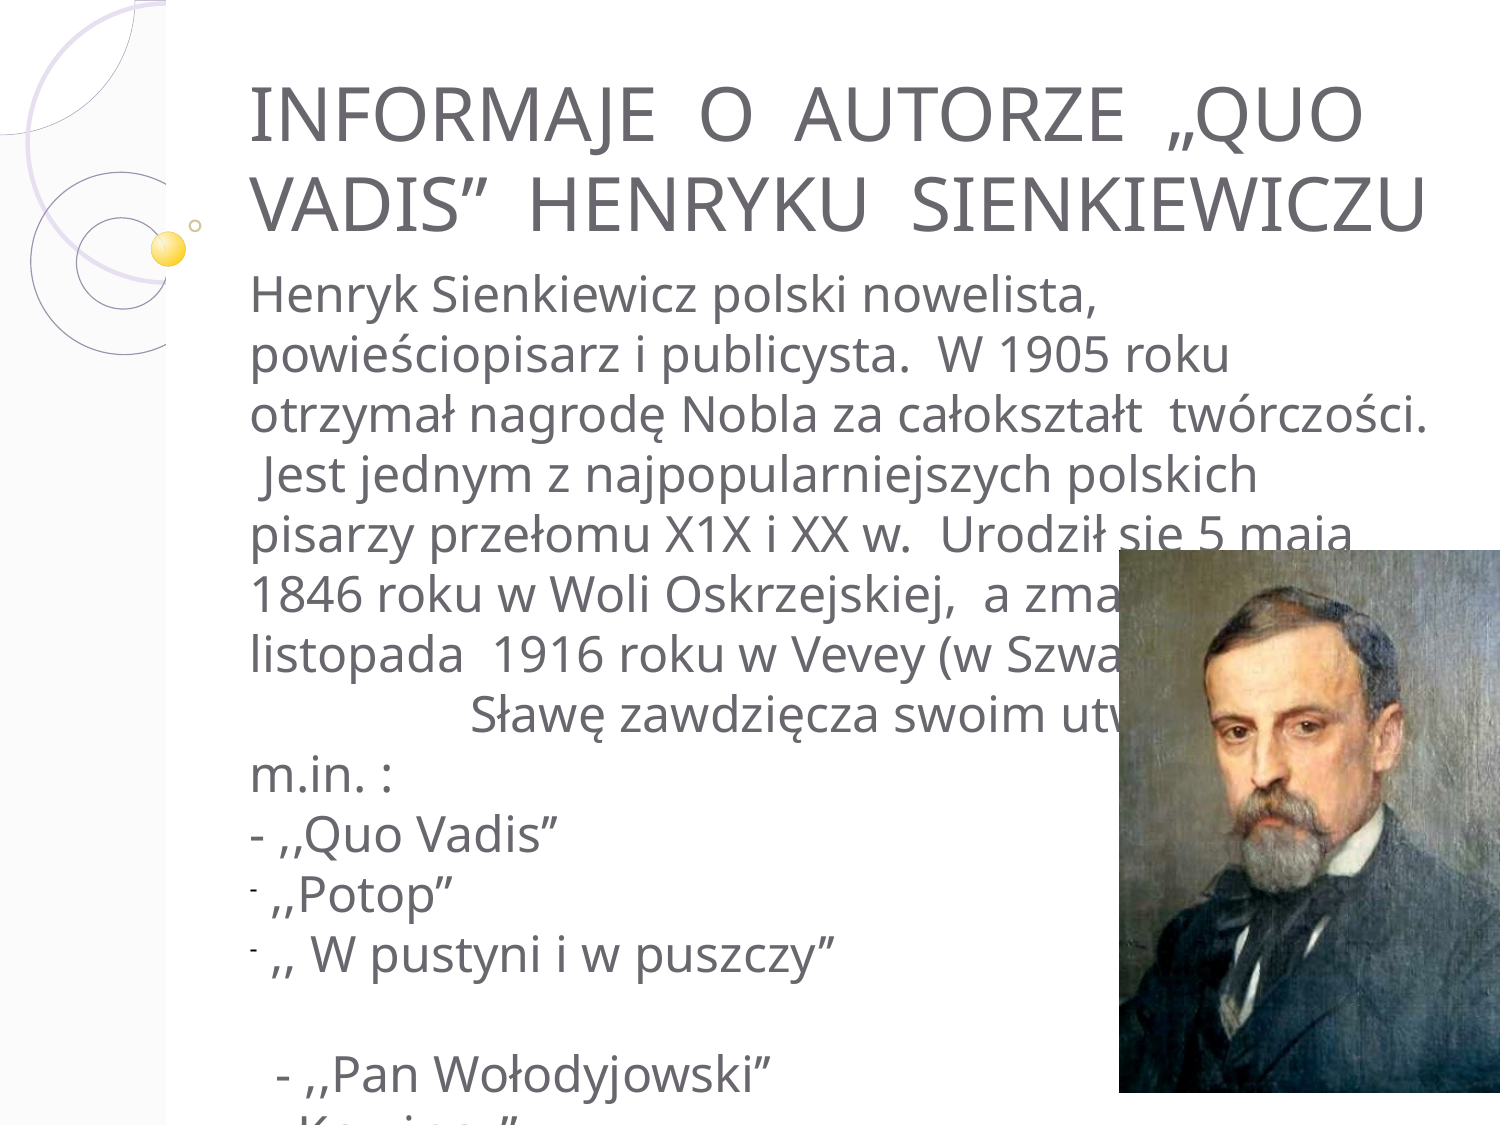

# INFORMAJE O AUTORZE „QUO VADIS” HENRYKU SIENKIEWICZU
Henryk Sienkiewicz polski nowelista, powieściopisarz i publicysta. W 1905 roku otrzymał nagrodę Nobla za całokształt twórczości. Jest jednym z najpopularniejszych polskich pisarzy przełomu X1X i XX w. Urodził się 5 maja 1846 roku w Woli Oskrzejskiej, a zmarł 15 listopada 1916 roku w Vevey (w Szwajcarii ). Sławę zawdzięcza swoim utworom, m.in. :
- ,,Quo Vadis’’
 ,,Potop’’
 ,, W pustyni i w puszczy’’ - ,,Pan Wołodyjowski’’
 ,,Krzyżacy’’